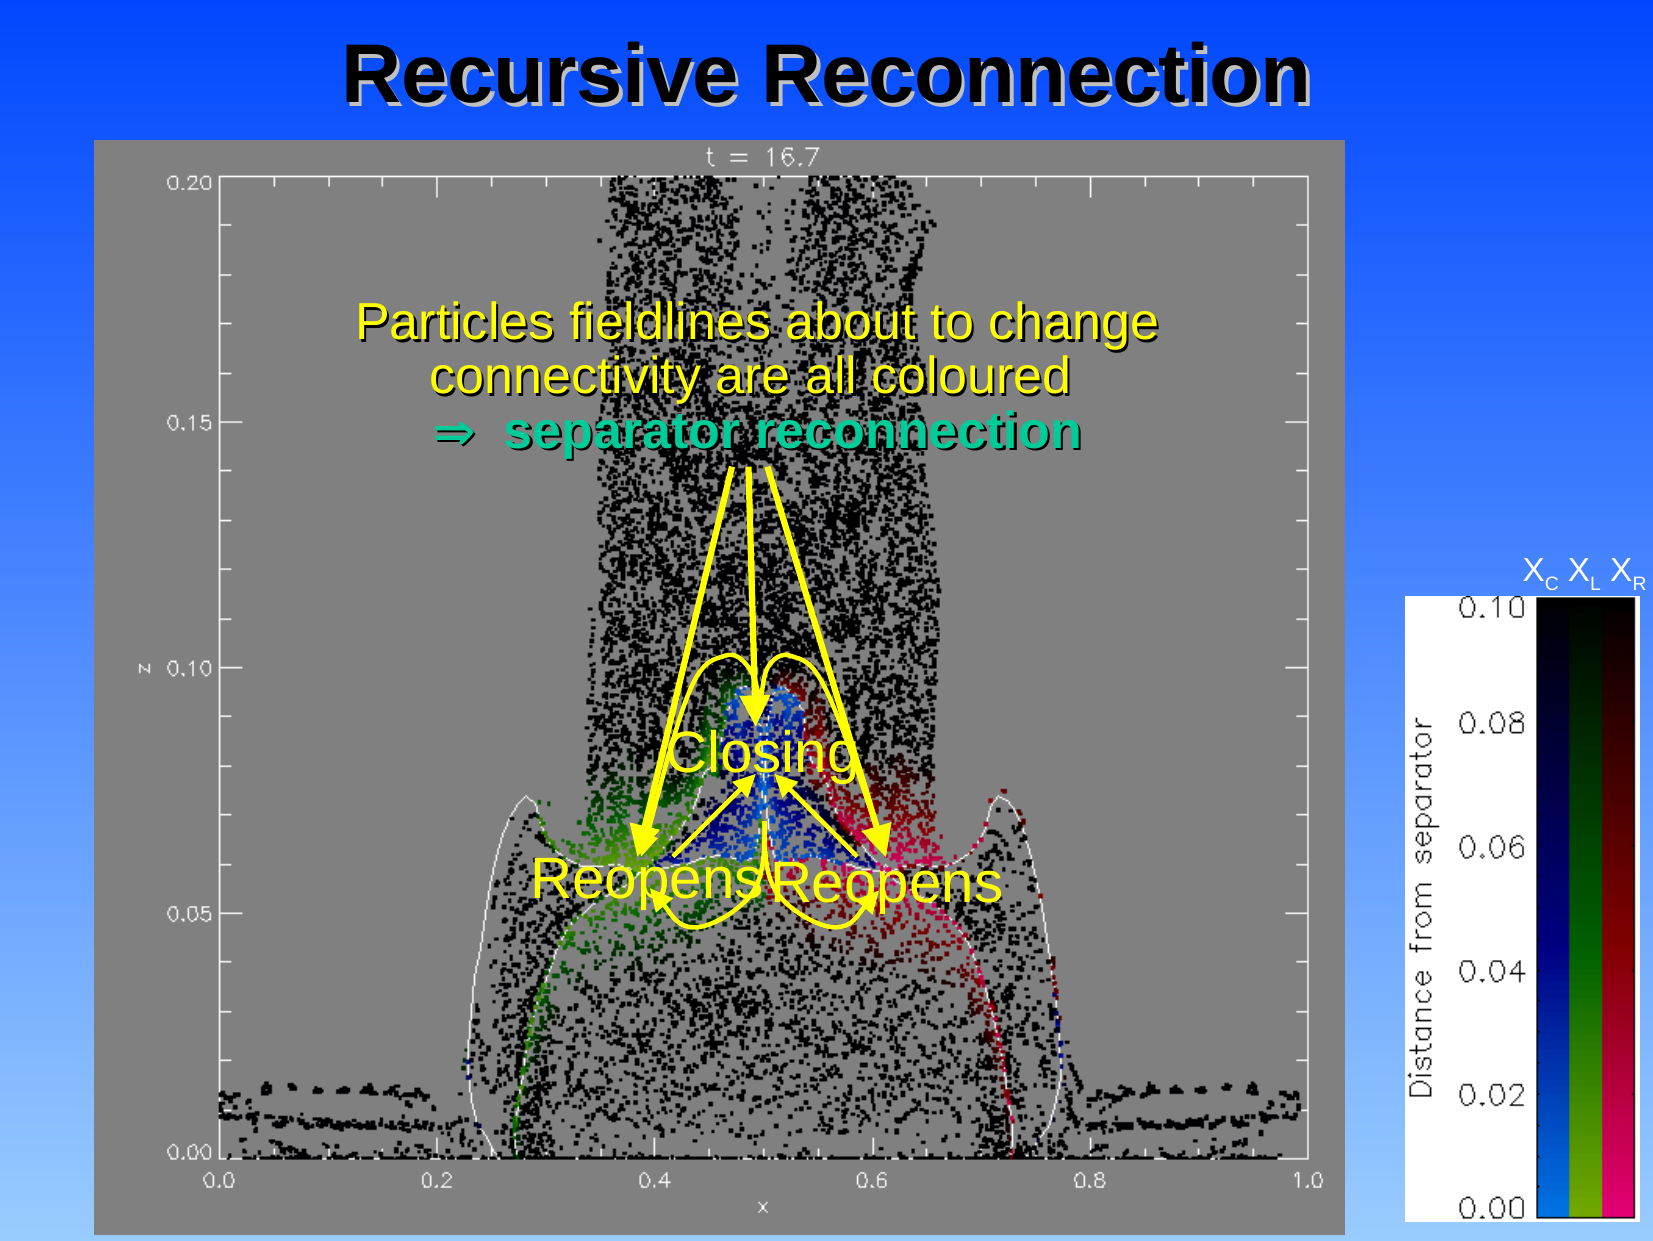

# Recursive Reconnection
Particles fieldlines about to change
connectivity are all coloured
 separator reconnection
XC XL XR
Closing
Reopens
Reopens